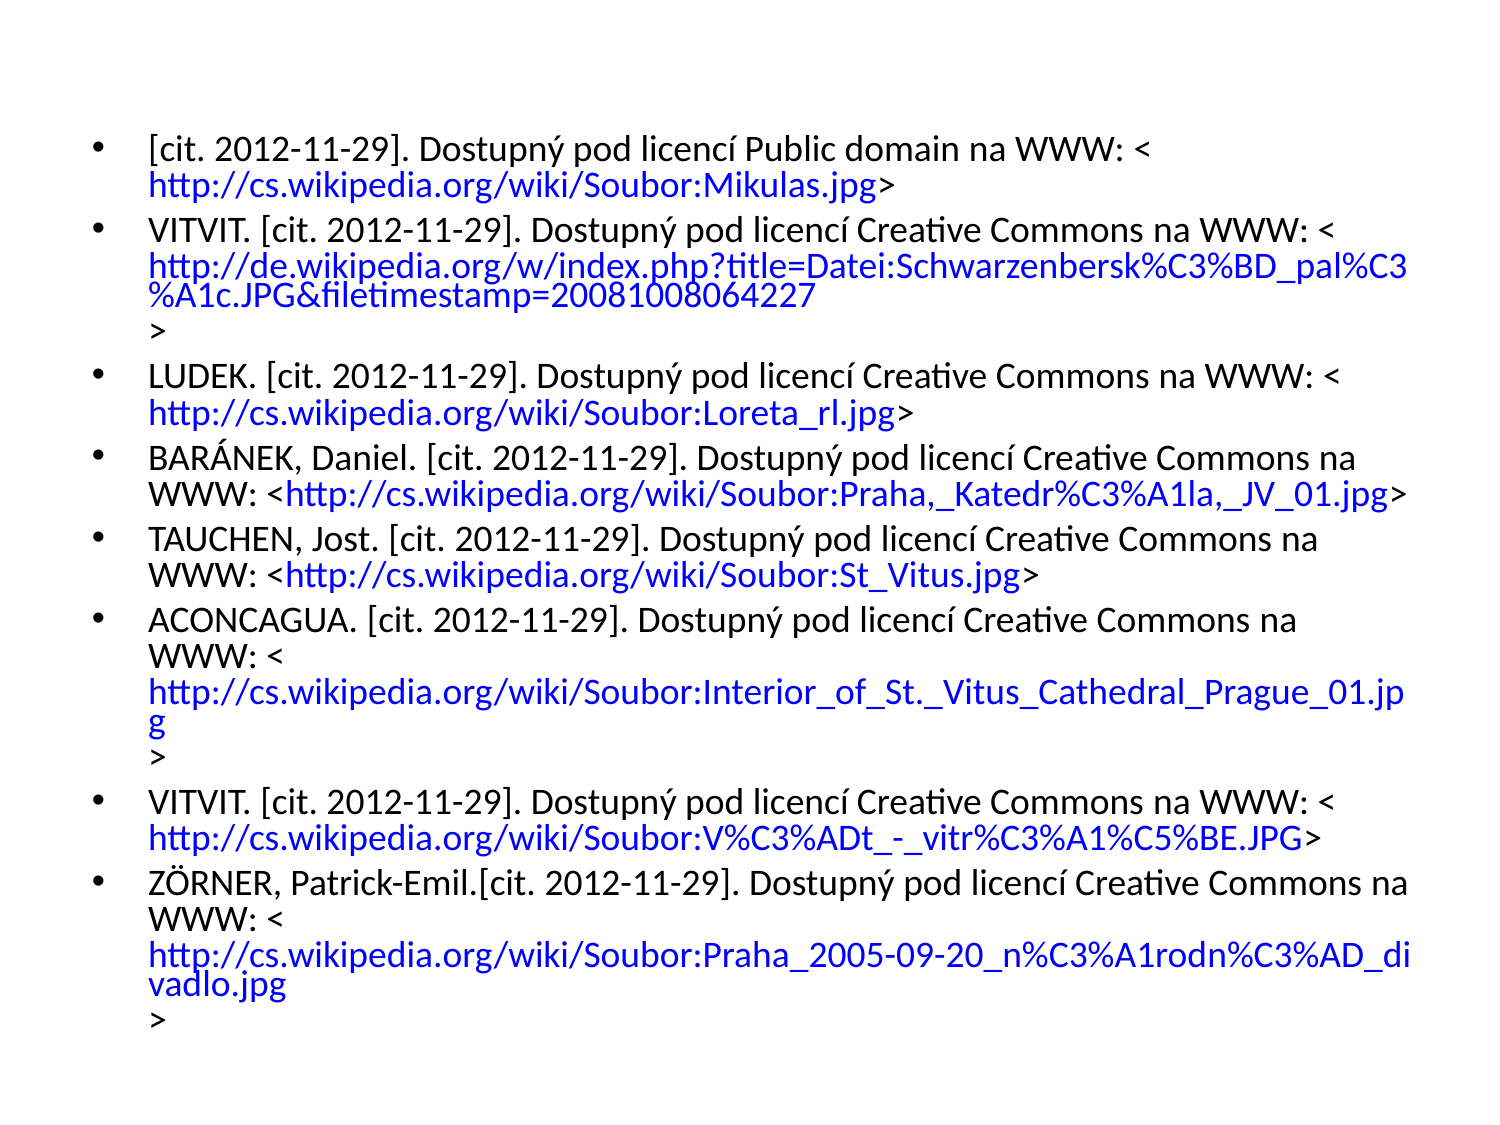

# [cit. 2012-11-29]. Dostupný pod licencí Public domain na WWW: <http://cs.wikipedia.org/wiki/Soubor:Mikulas.jpg>
VITVIT. [cit. 2012-11-29]. Dostupný pod licencí Creative Commons na WWW: <http://de.wikipedia.org/w/index.php?title=Datei:Schwarzenbersk%C3%BD_pal%C3%A1c.JPG&filetimestamp=20081008064227>
LUDEK. [cit. 2012-11-29]. Dostupný pod licencí Creative Commons na WWW: <http://cs.wikipedia.org/wiki/Soubor:Loreta_rl.jpg>
BARÁNEK, Daniel. [cit. 2012-11-29]. Dostupný pod licencí Creative Commons na WWW: <http://cs.wikipedia.org/wiki/Soubor:Praha,_Katedr%C3%A1la,_JV_01.jpg>
TAUCHEN, Jost. [cit. 2012-11-29]. Dostupný pod licencí Creative Commons na WWW: <http://cs.wikipedia.org/wiki/Soubor:St_Vitus.jpg>
ACONCAGUA. [cit. 2012-11-29]. Dostupný pod licencí Creative Commons na WWW: <http://cs.wikipedia.org/wiki/Soubor:Interior_of_St._Vitus_Cathedral_Prague_01.jpg>
VITVIT. [cit. 2012-11-29]. Dostupný pod licencí Creative Commons na WWW: <http://cs.wikipedia.org/wiki/Soubor:V%C3%ADt_-_vitr%C3%A1%C5%BE.JPG>
ZÖRNER, Patrick-Emil.[cit. 2012-11-29]. Dostupný pod licencí Creative Commons na WWW: <http://cs.wikipedia.org/wiki/Soubor:Praha_2005-09-20_n%C3%A1rodn%C3%AD_divadlo.jpg>